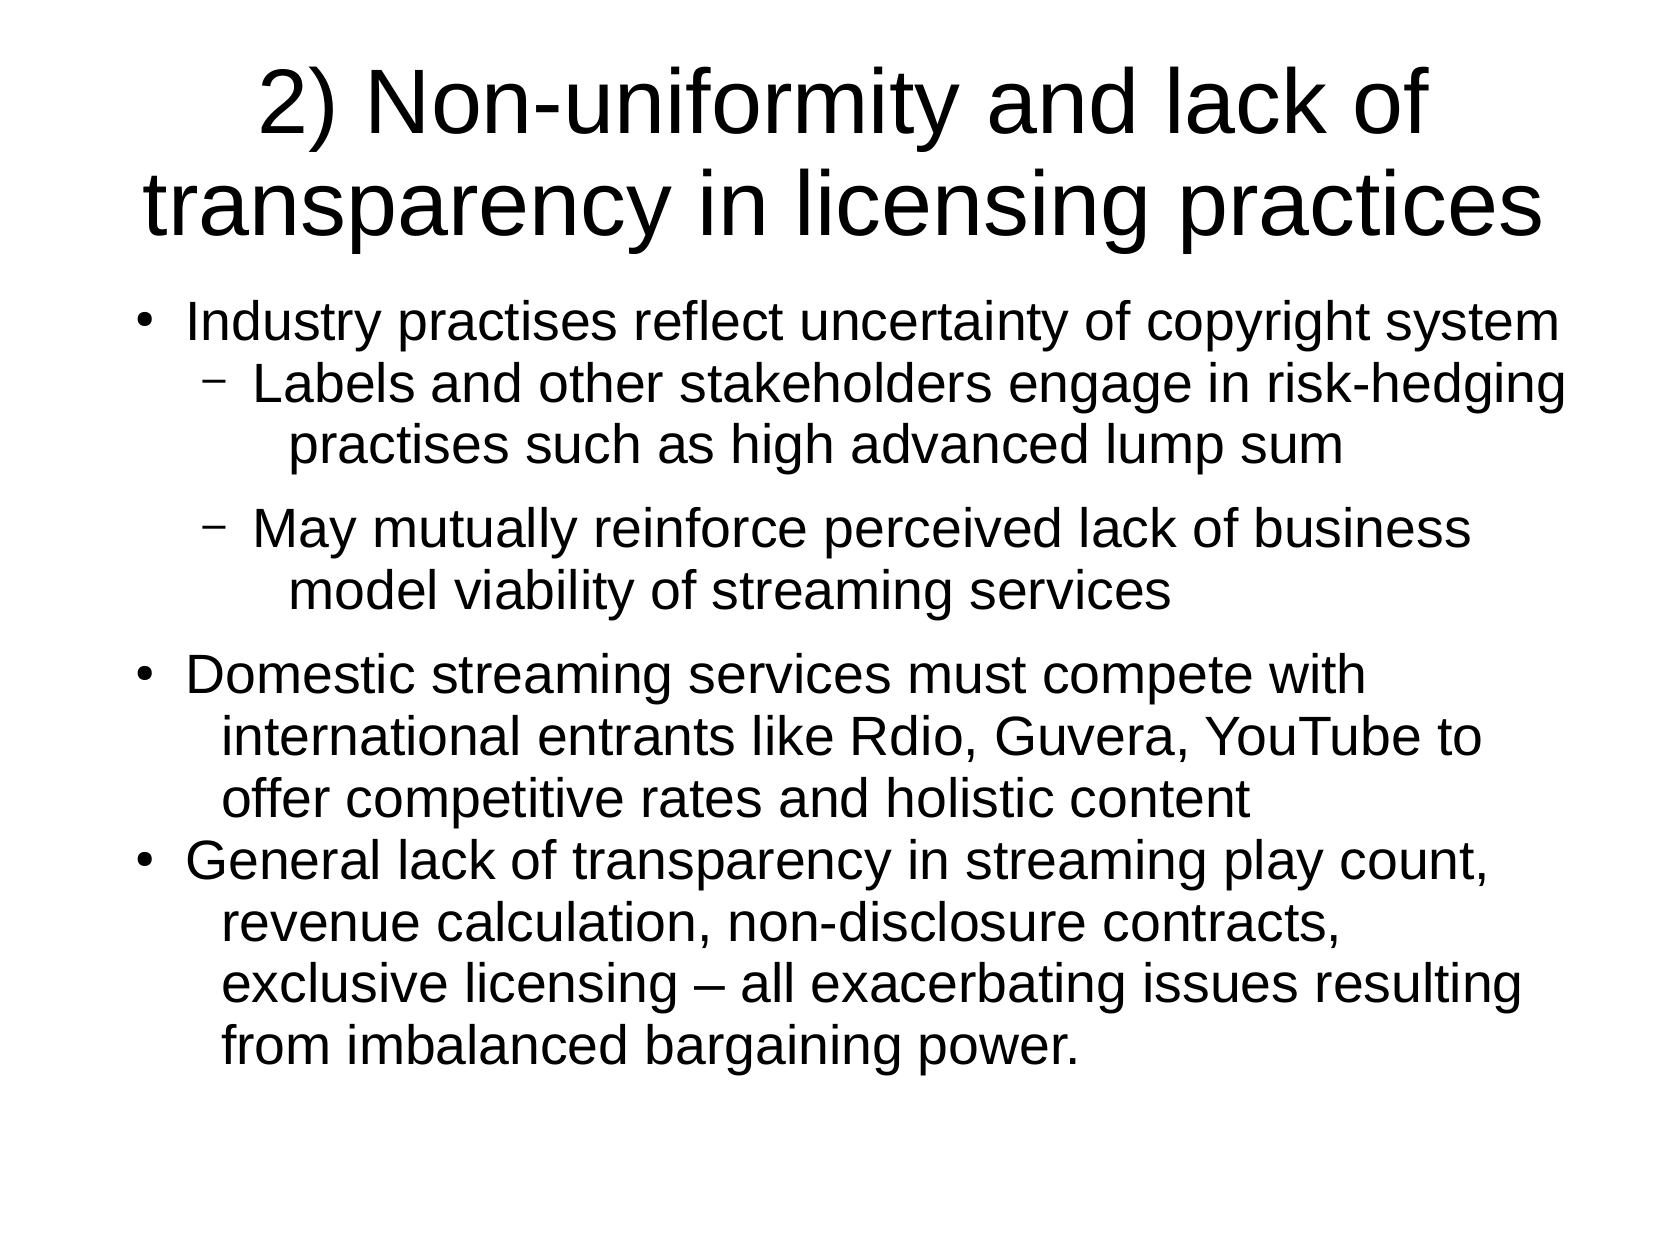

# 2) Non-uniformity and lack of transparency in licensing practices
Industry practises reflect uncertainty of copyright system
Labels and other stakeholders engage in risk-hedging practises such as high advanced lump sum
May mutually reinforce perceived lack of business model viability of streaming services
Domestic streaming services must compete with international entrants like Rdio, Guvera, YouTube to offer competitive rates and holistic content
General lack of transparency in streaming play count, revenue calculation, non-disclosure contracts, exclusive licensing – all exacerbating issues resulting from imbalanced bargaining power.